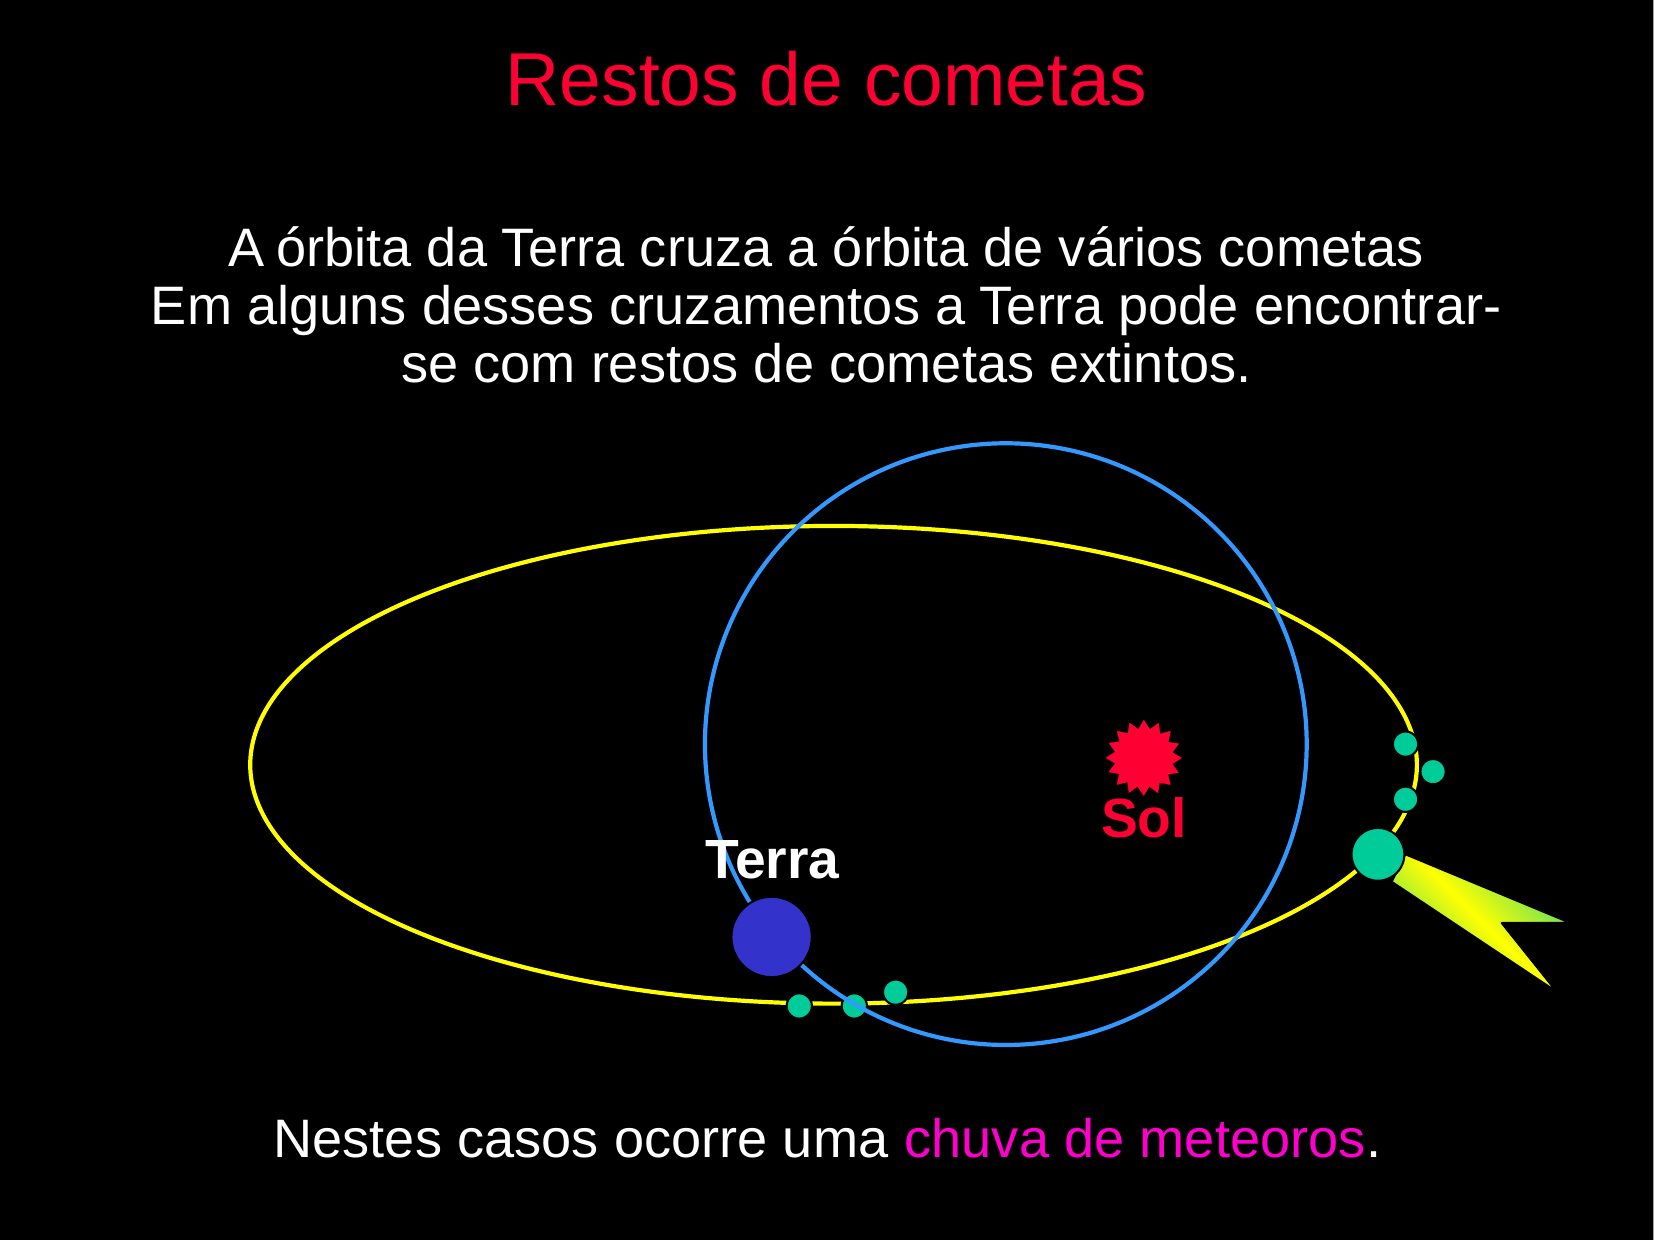

# Restos de cometas A órbita da Terra cruza a órbita de vários cometas Em alguns desses cruzamentos a Terra pode encontrar-se com restos de cometas extintos.
Sol
Terra
Nestes casos ocorre uma chuva de meteoros.